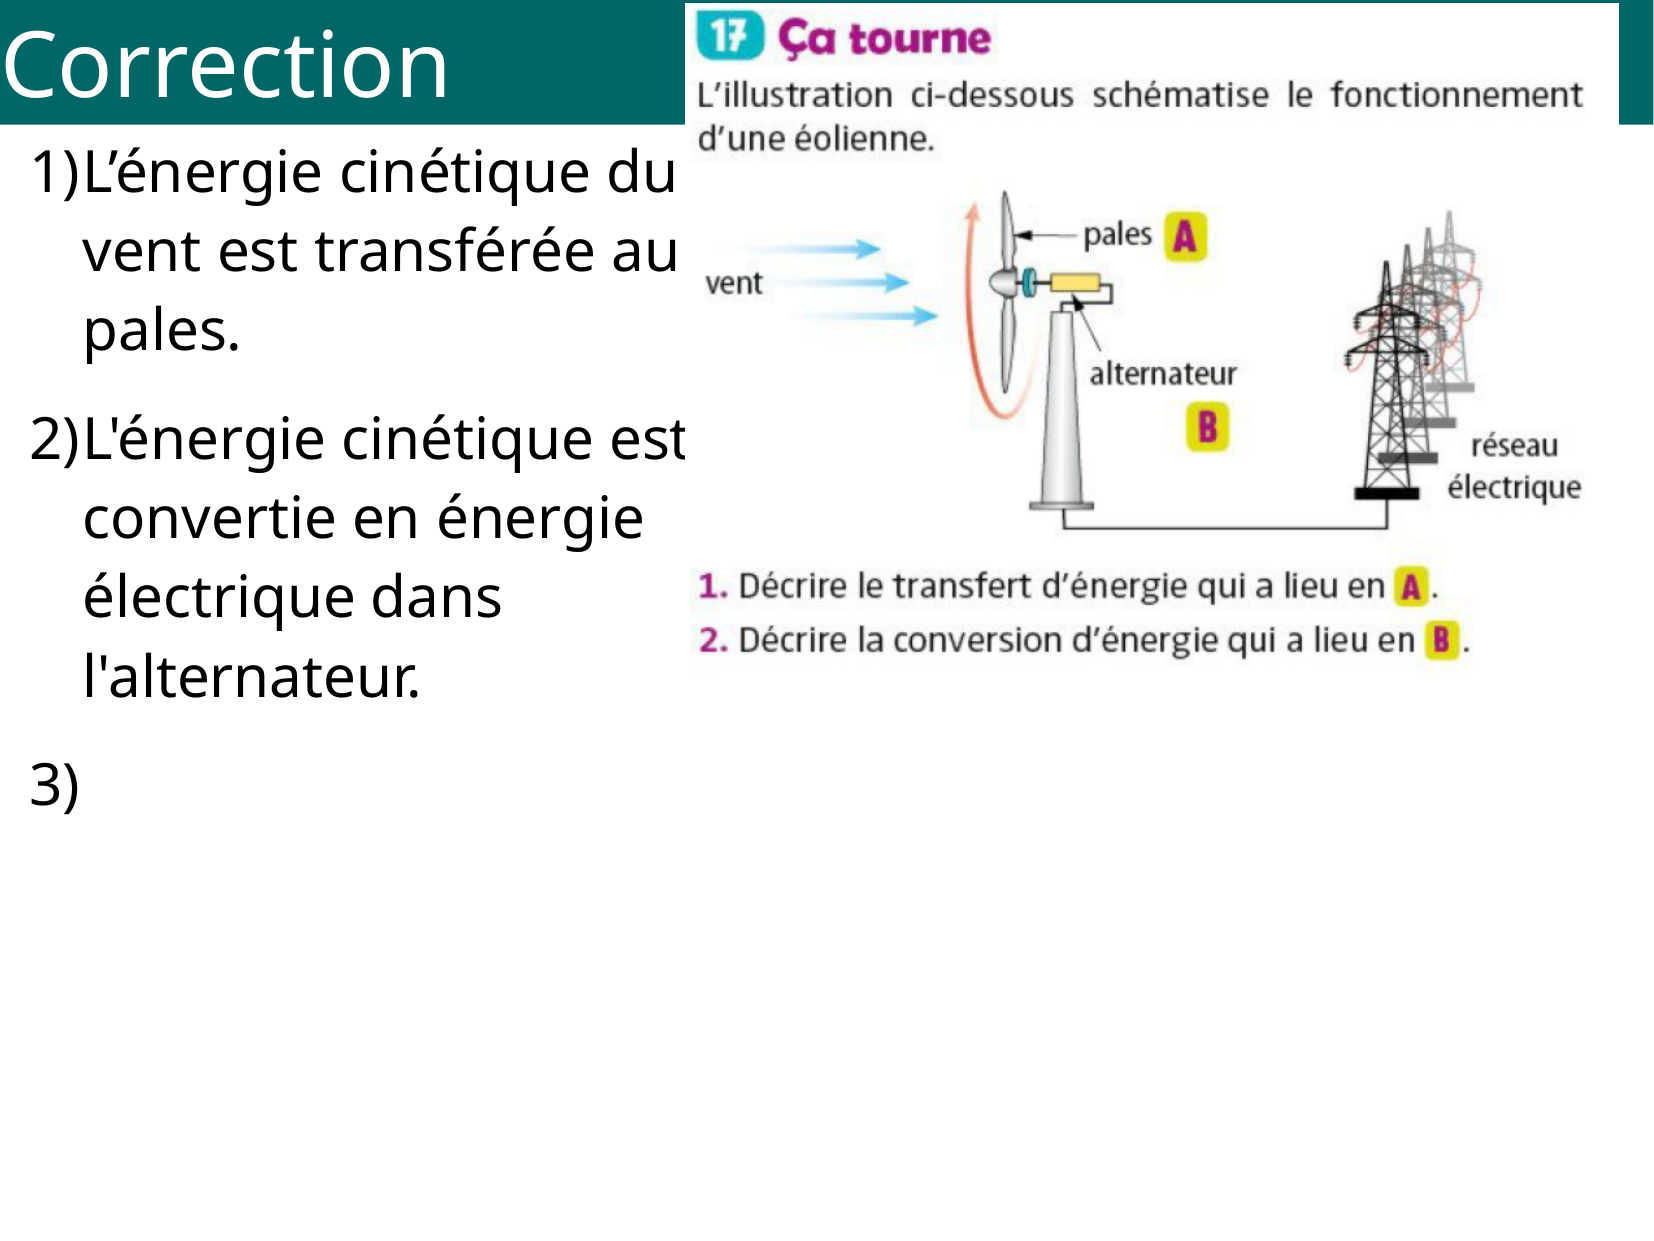

# Correction
L’énergie cinétique du
vent est transférée au
pales.
L'énergie cinétique est
convertie en énergie
électrique dans
l'alternateur.